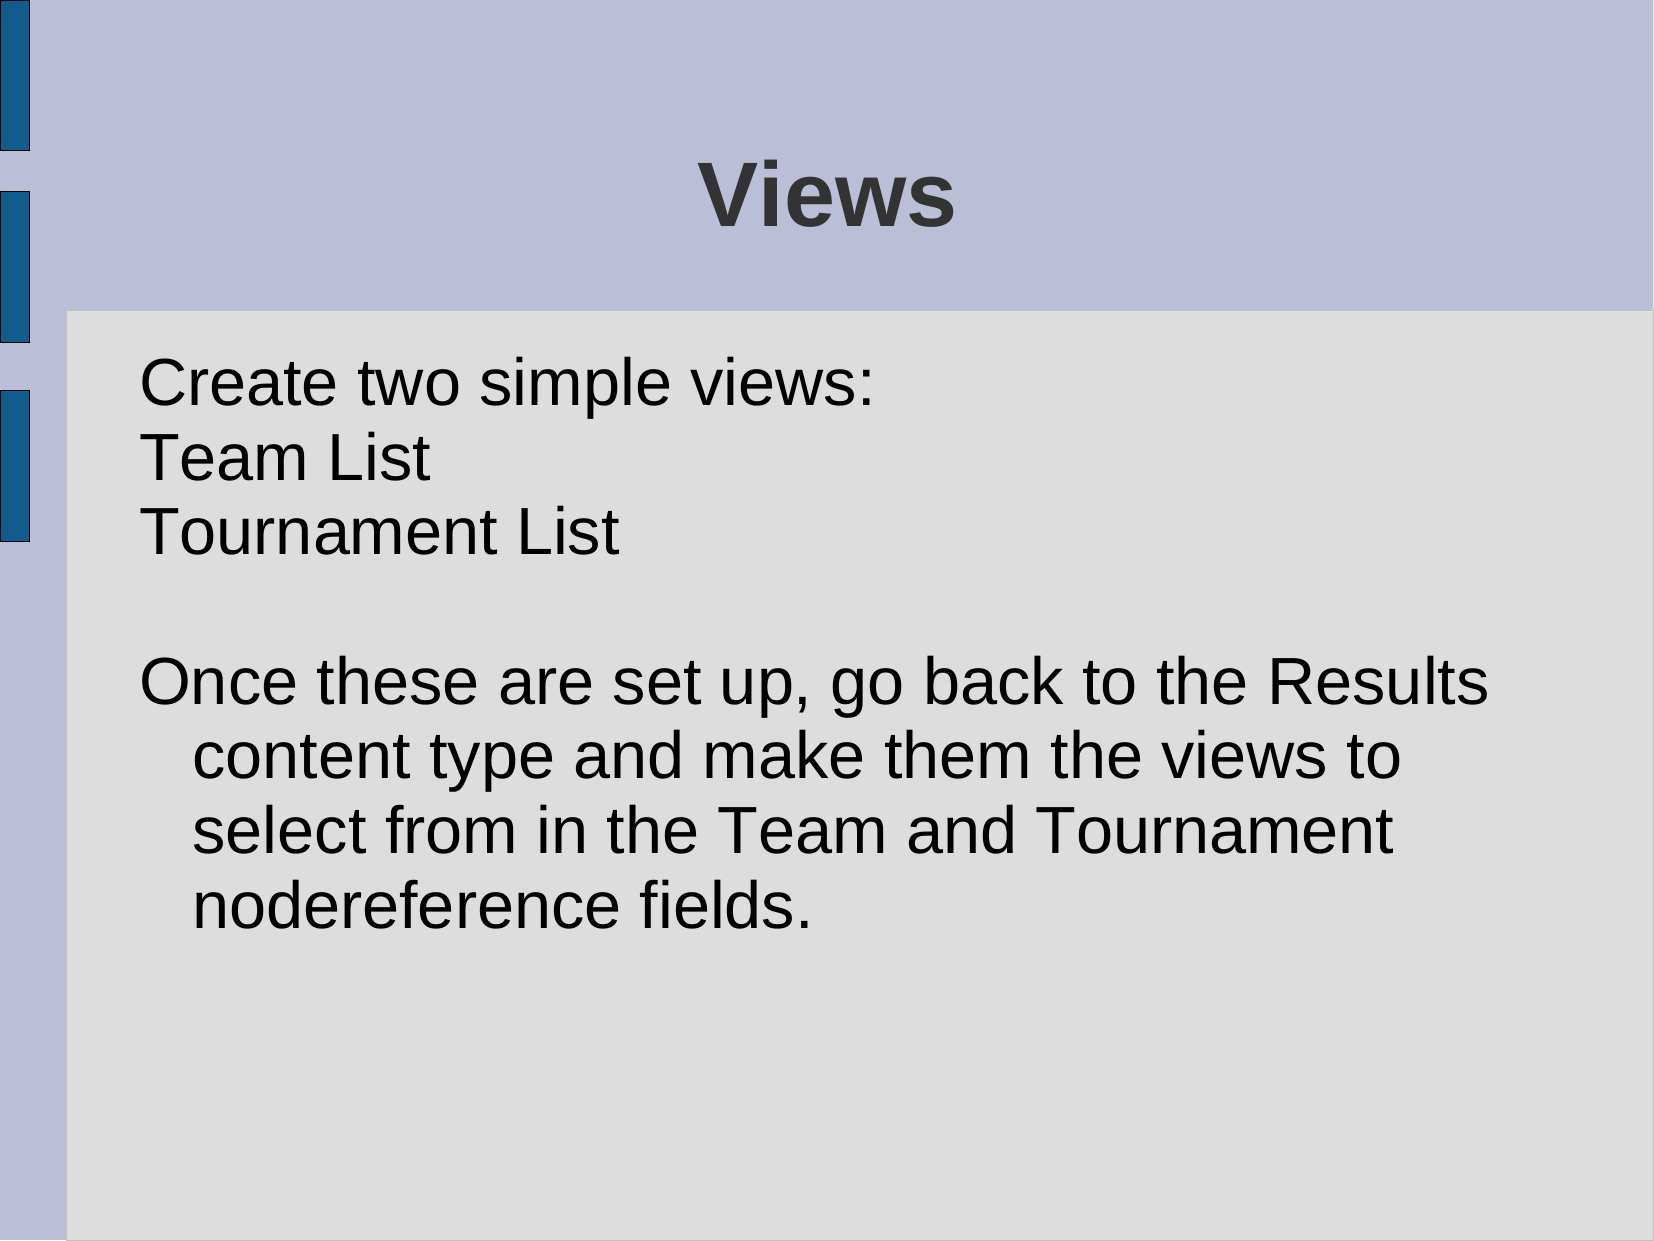

# Views
Create two simple views:
Team List
Tournament List
Once these are set up, go back to the Results content type and make them the views to select from in the Team and Tournament nodereference fields.